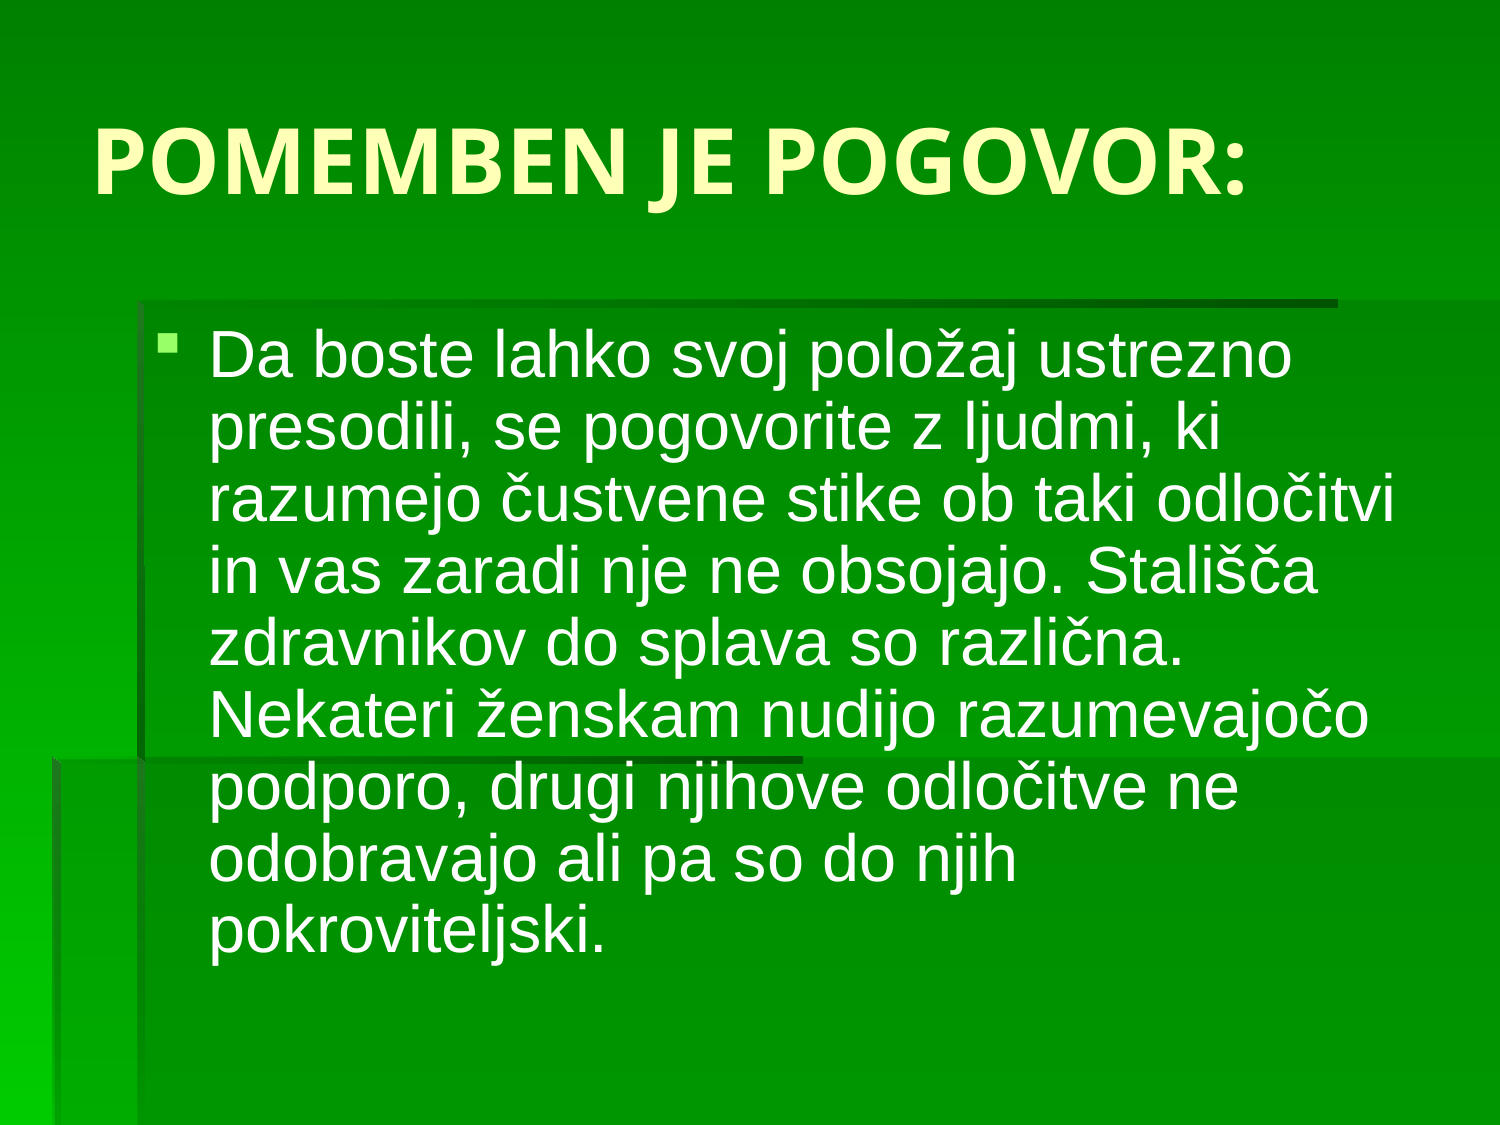

# POMEMBEN JE POGOVOR:
Da boste lahko svoj položaj ustrezno presodili, se pogovorite z ljudmi, ki razumejo čustvene stike ob taki odločitvi in vas zaradi nje ne obsojajo. Stališča zdravnikov do splava so različna. Nekateri ženskam nudijo razumevajočo podporo, drugi njihove odločitve ne odobravajo ali pa so do njih pokroviteljski.